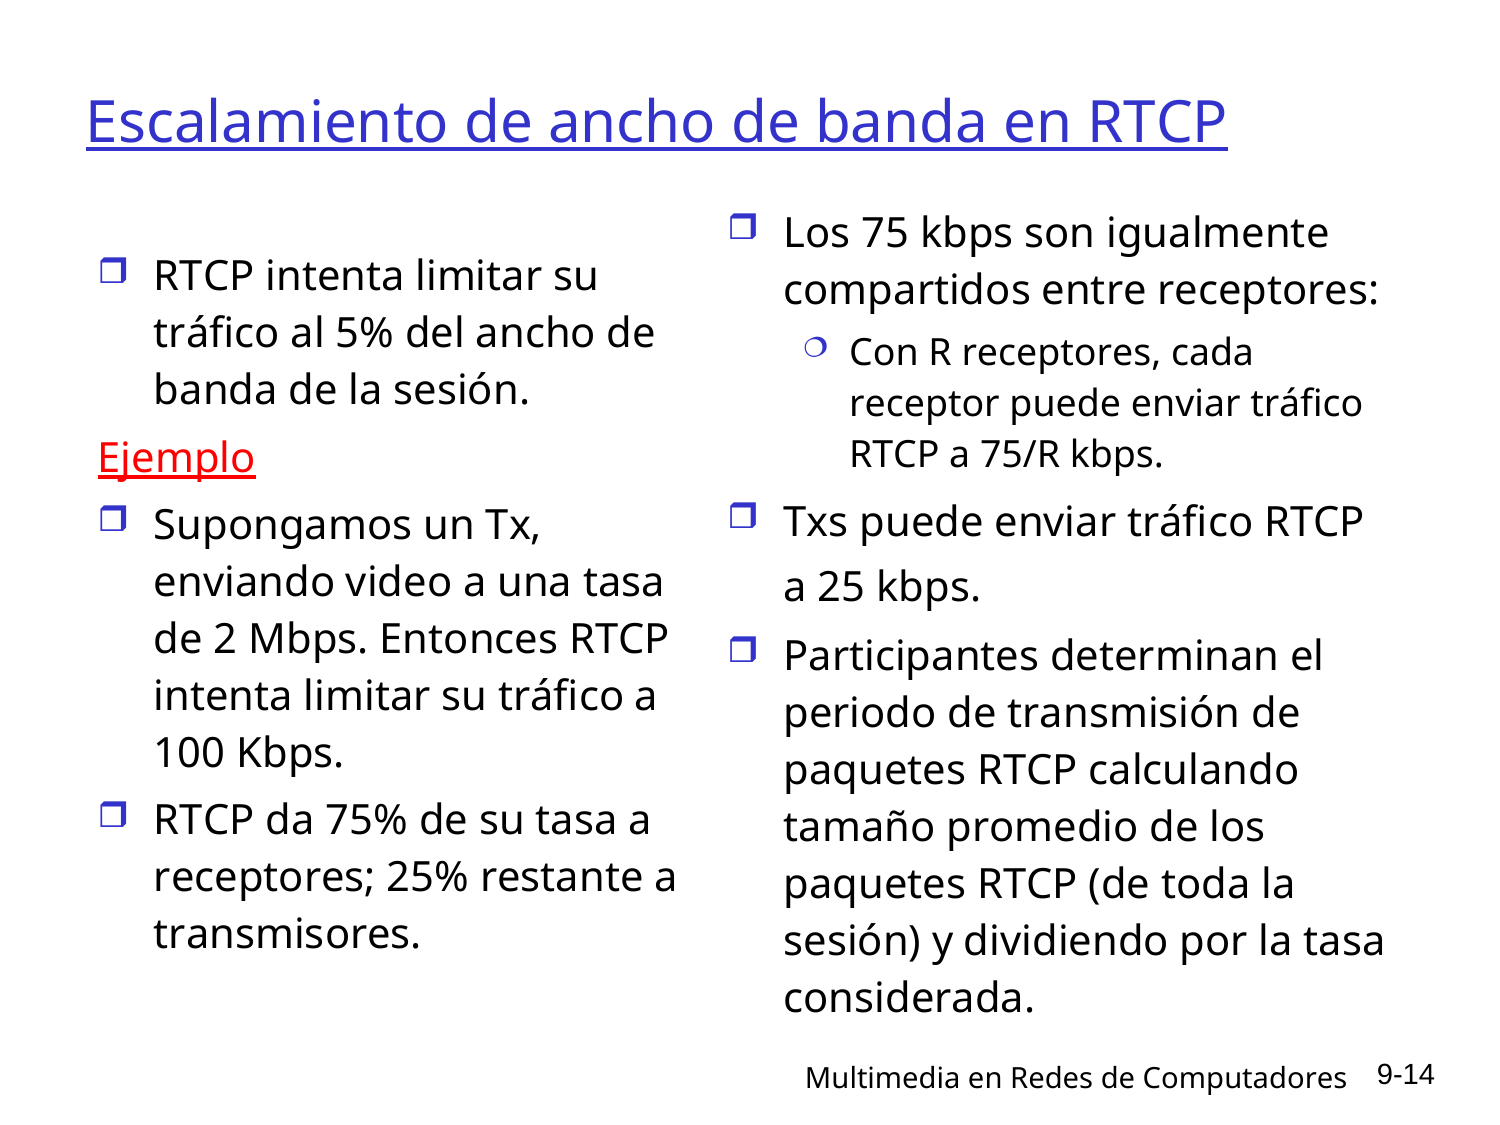

# Escalamiento de ancho de banda en RTCP
Los 75 kbps son igualmente compartidos entre receptores:
Con R receptores, cada receptor puede enviar tráfico RTCP a 75/R kbps.
Txs puede enviar tráfico RTCP a 25 kbps.
Participantes determinan el periodo de transmisión de paquetes RTCP calculando tamaño promedio de los paquetes RTCP (de toda la sesión) y dividiendo por la tasa considerada.
RTCP intenta limitar su tráfico al 5% del ancho de banda de la sesión.
Ejemplo
Supongamos un Tx, enviando video a una tasa de 2 Mbps. Entonces RTCP intenta limitar su tráfico a 100 Kbps.
RTCP da 75% de su tasa a receptores; 25% restante a transmisores.
14